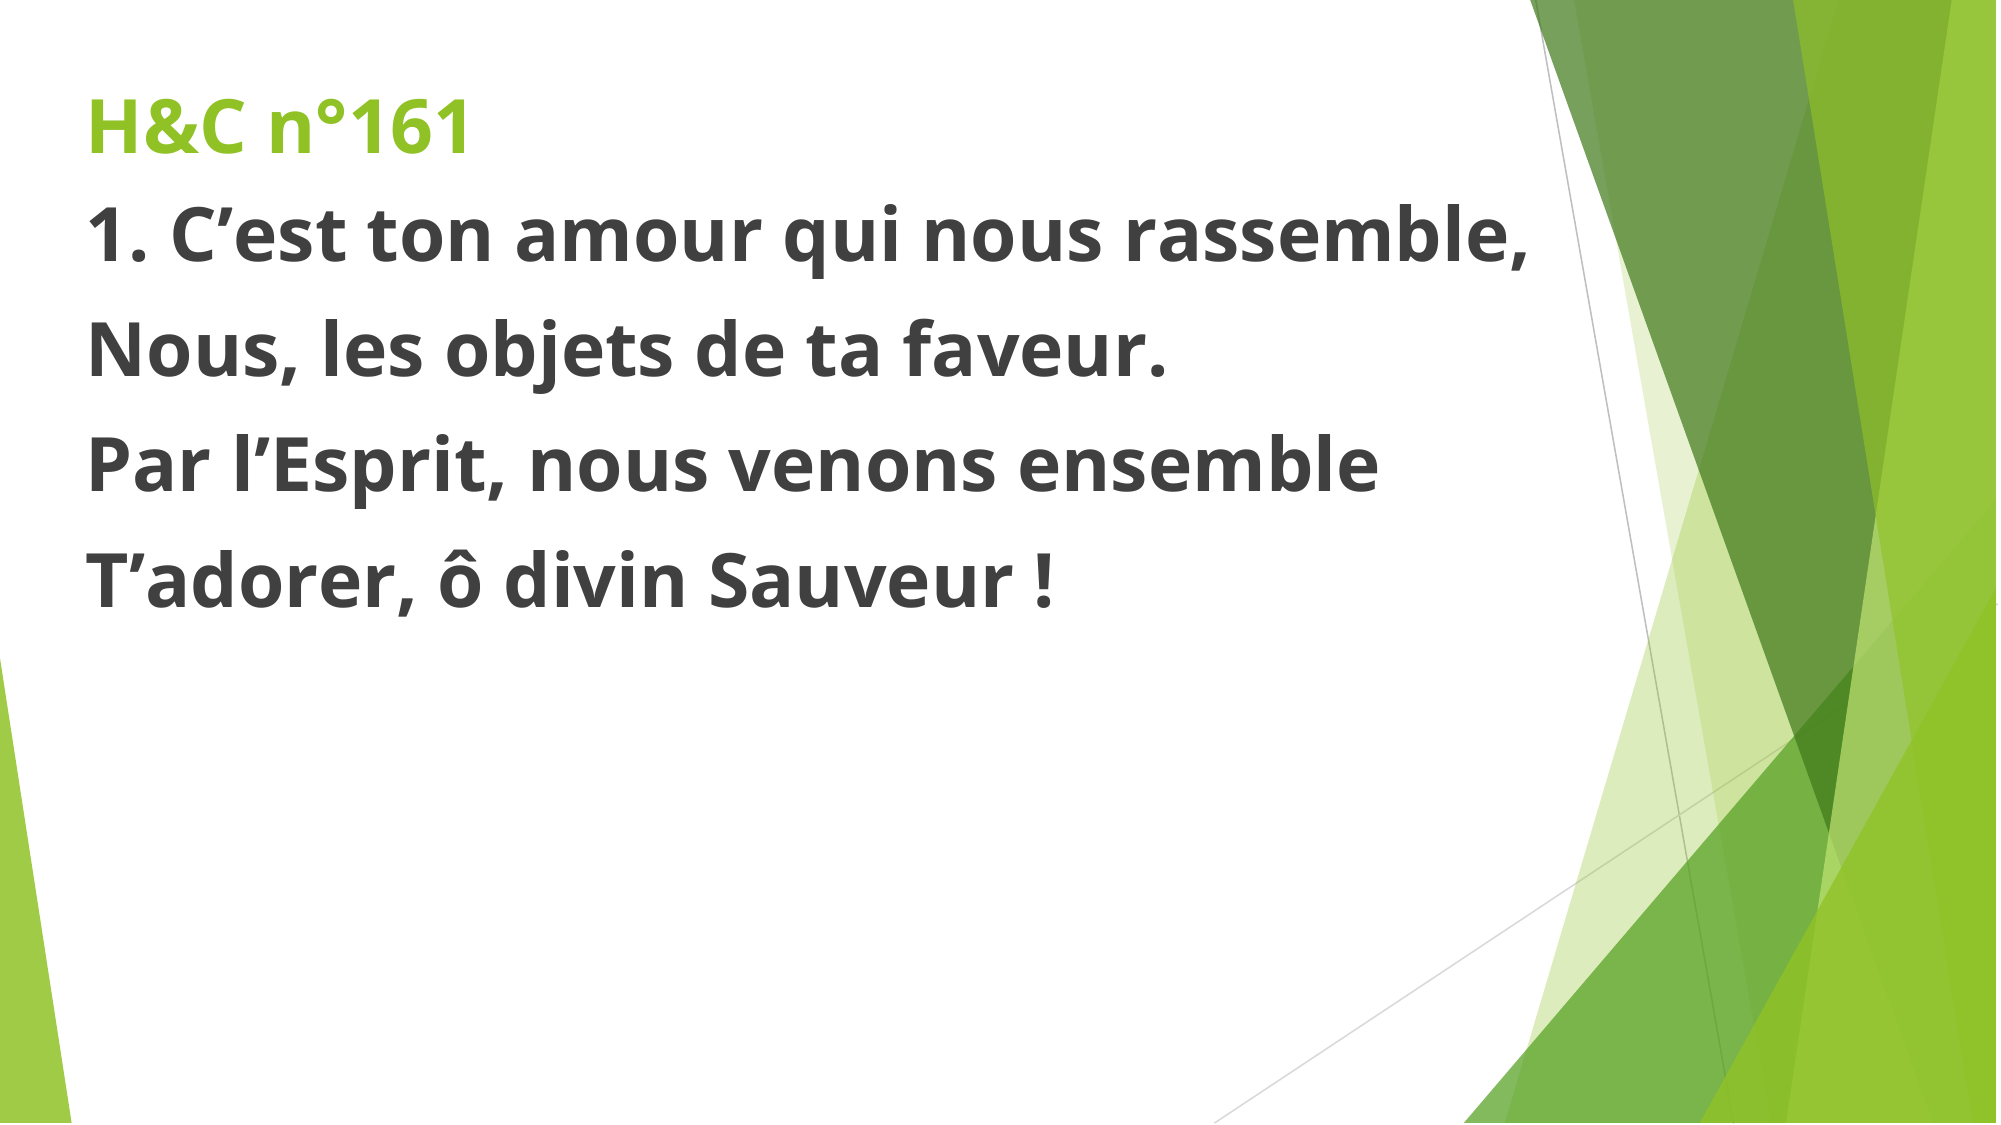

H&C n°161
1. C’est ton amour qui nous rassemble,
Nous, les objets de ta faveur.
Par l’Esprit, nous venons ensemble
T’adorer, ô divin Sauveur !